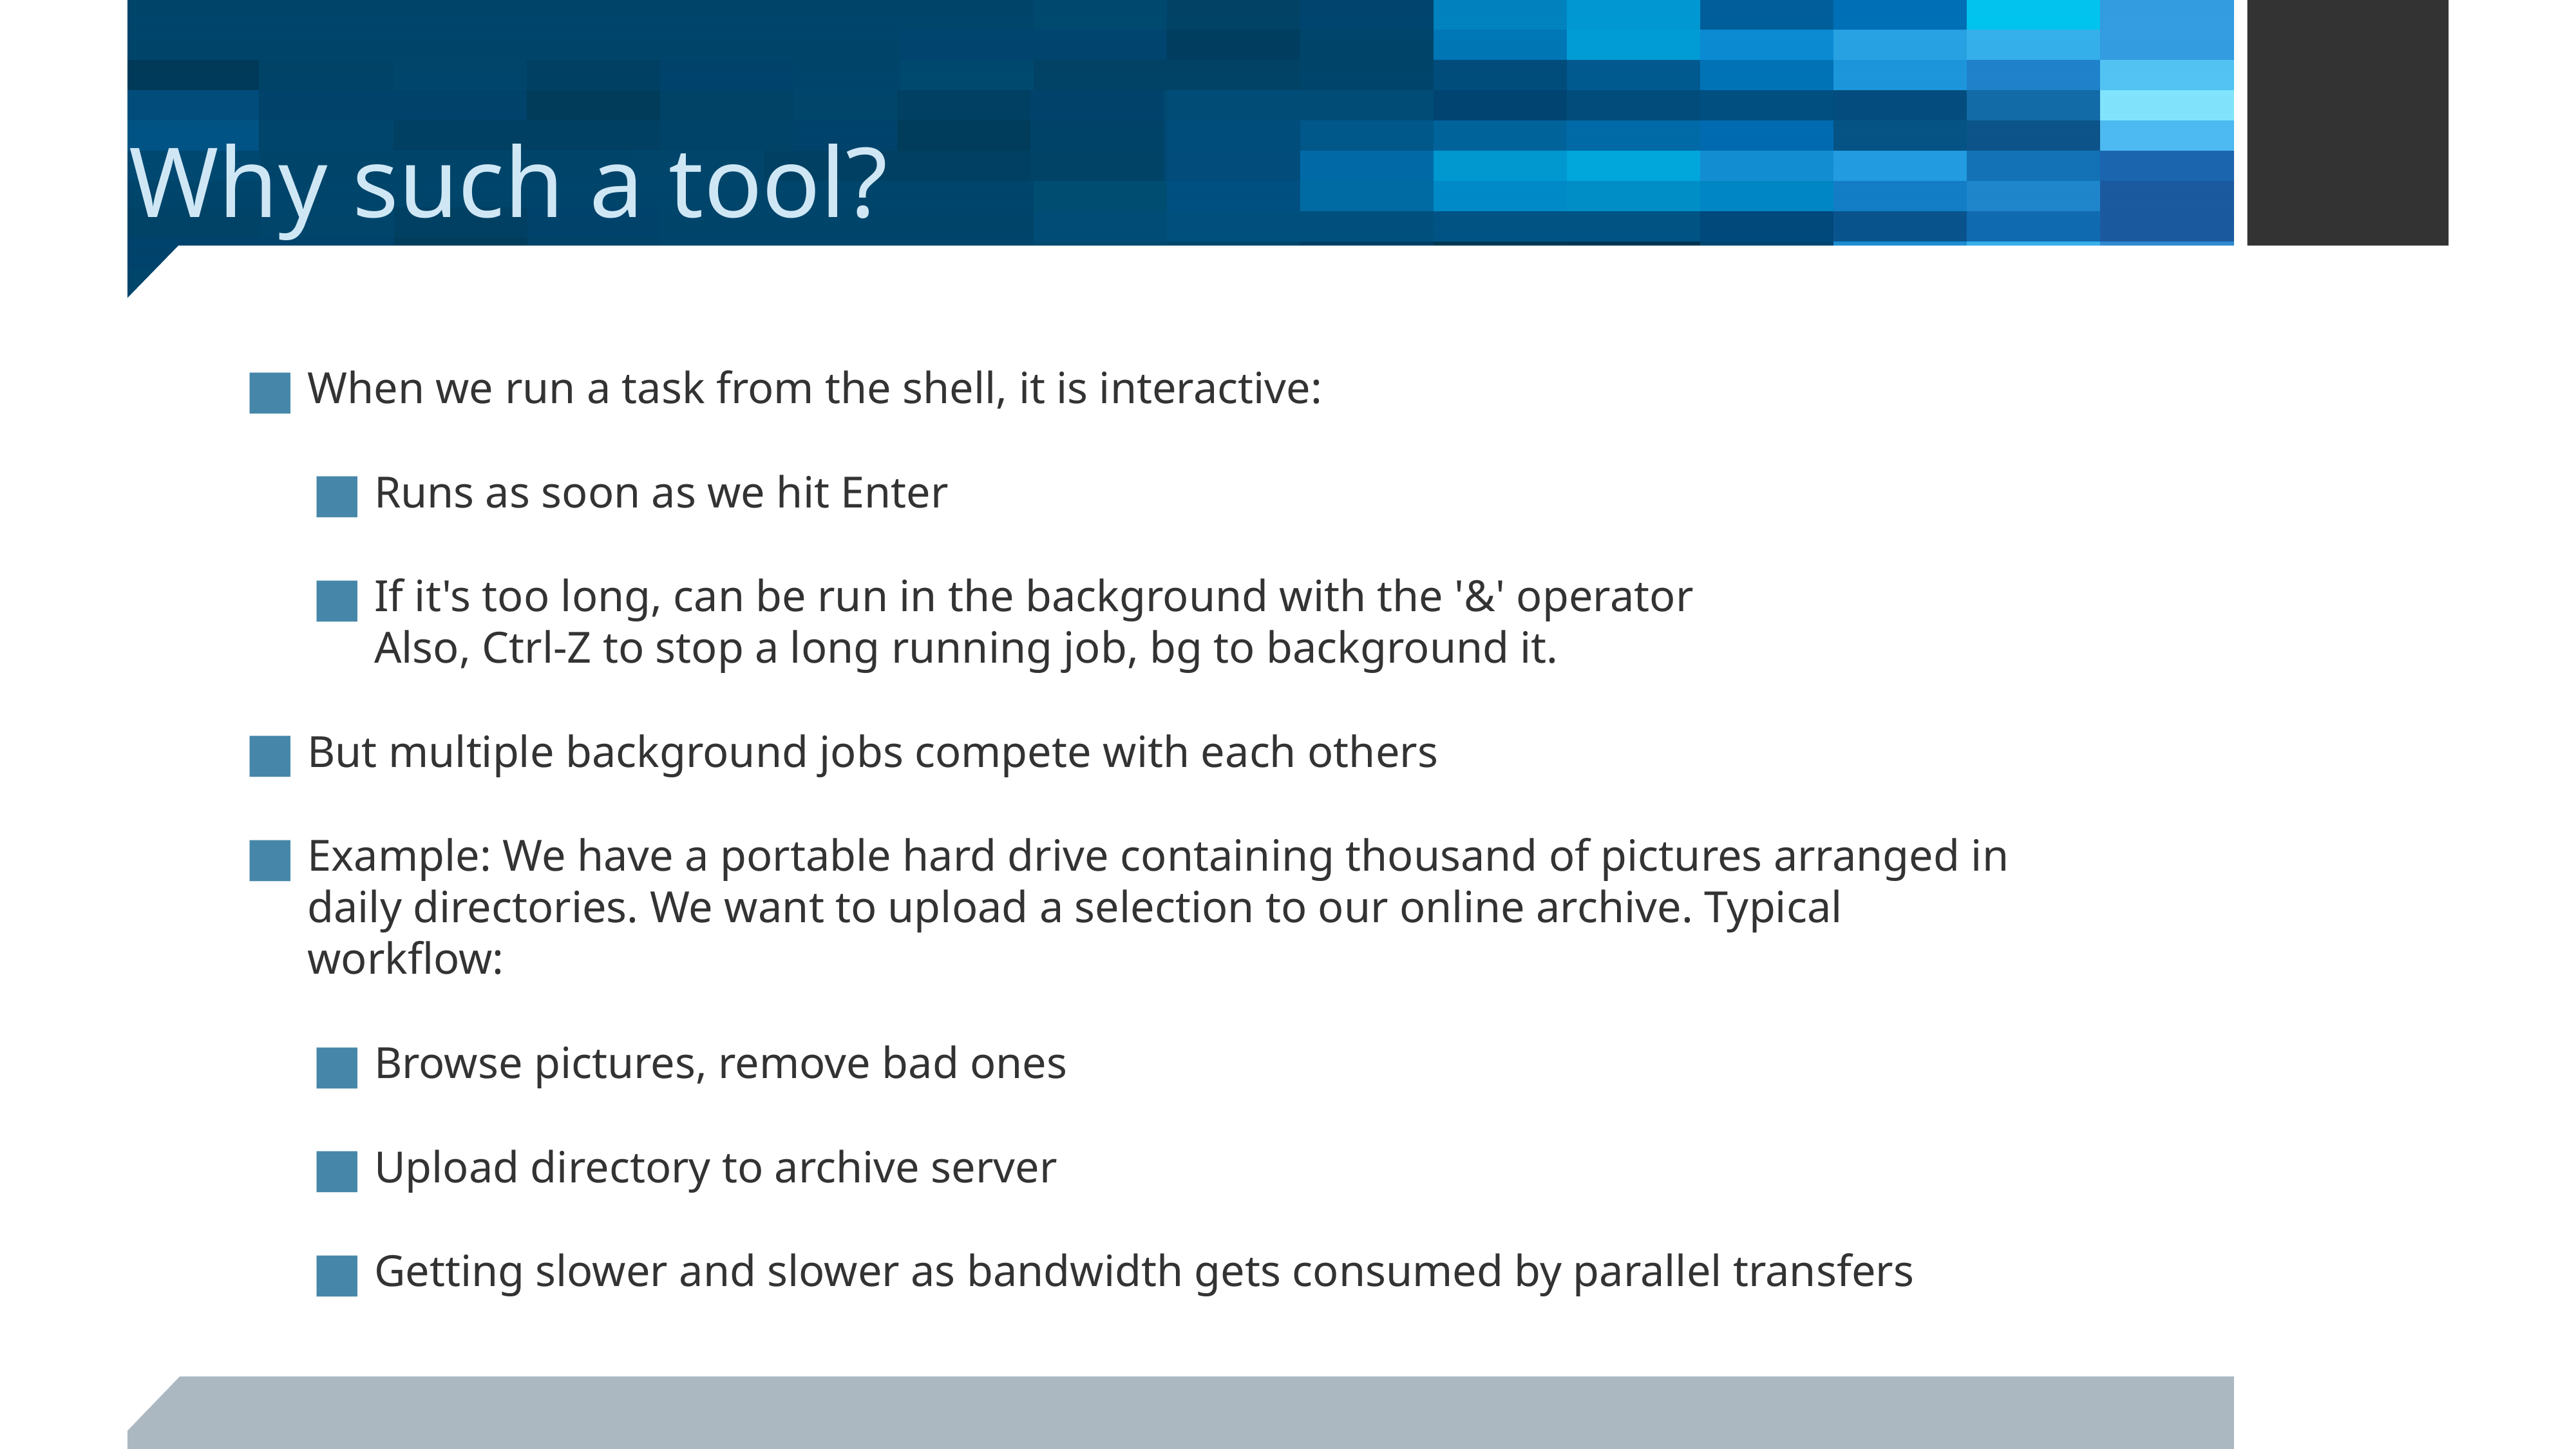

# Why such a tool?
When we run a task from the shell, it is interactive:
Runs as soon as we hit Enter
If it's too long, can be run in the background with the '&' operator
Also, Ctrl-Z to stop a long running job, bg to background it.
But multiple background jobs compete with each others
Example: We have a portable hard drive containing thousand of pictures arranged in daily directories. We want to upload a selection to our online archive. Typical workflow:
Browse pictures, remove bad ones
Upload directory to archive server
Getting slower and slower as bandwidth gets consumed by parallel transfers